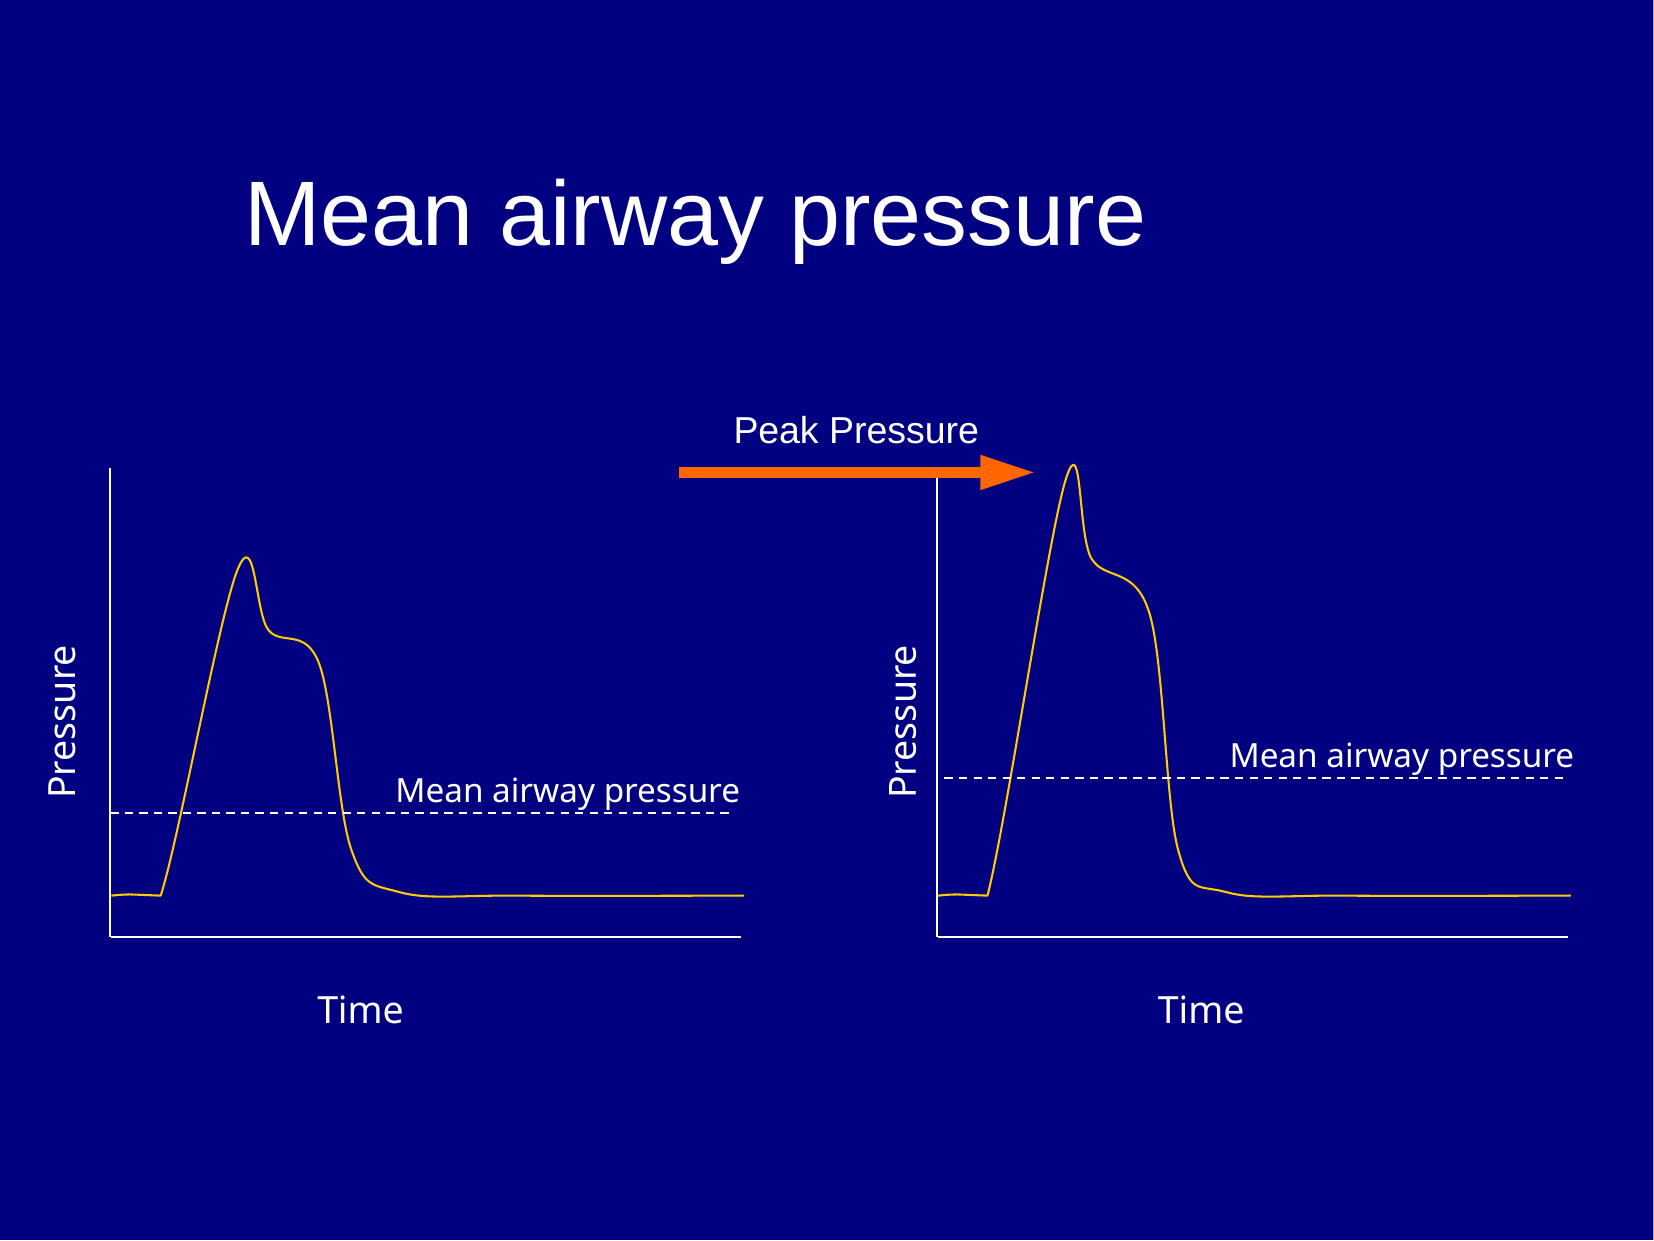

# Mean airway pressure
Peak Pressure
Pressure
Pressure
Mean airway pressure
Mean airway pressure
Time
Time